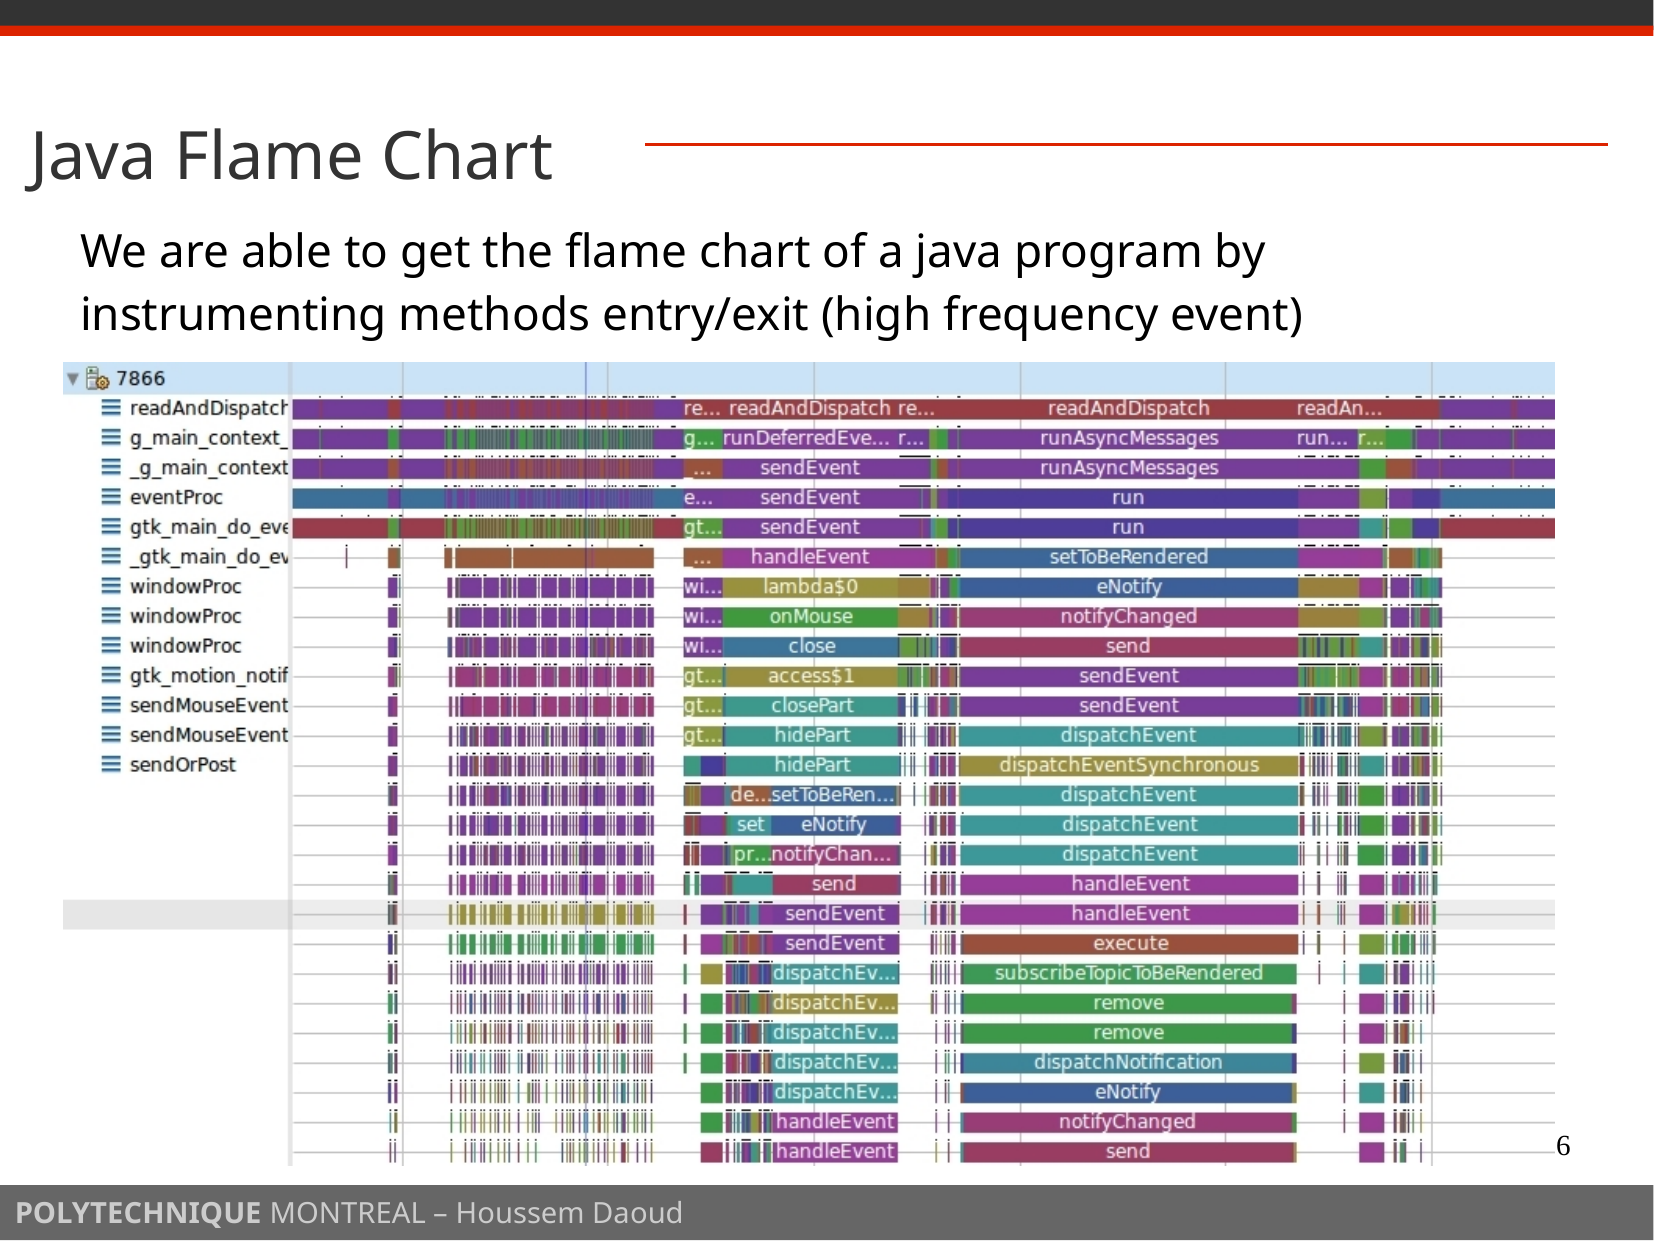

Java Flame Chart
We are able to get the flame chart of a java program by instrumenting methods entry/exit (high frequency event)
26
POLYTECHNIQUE MONTREAL – Houssem Daoud